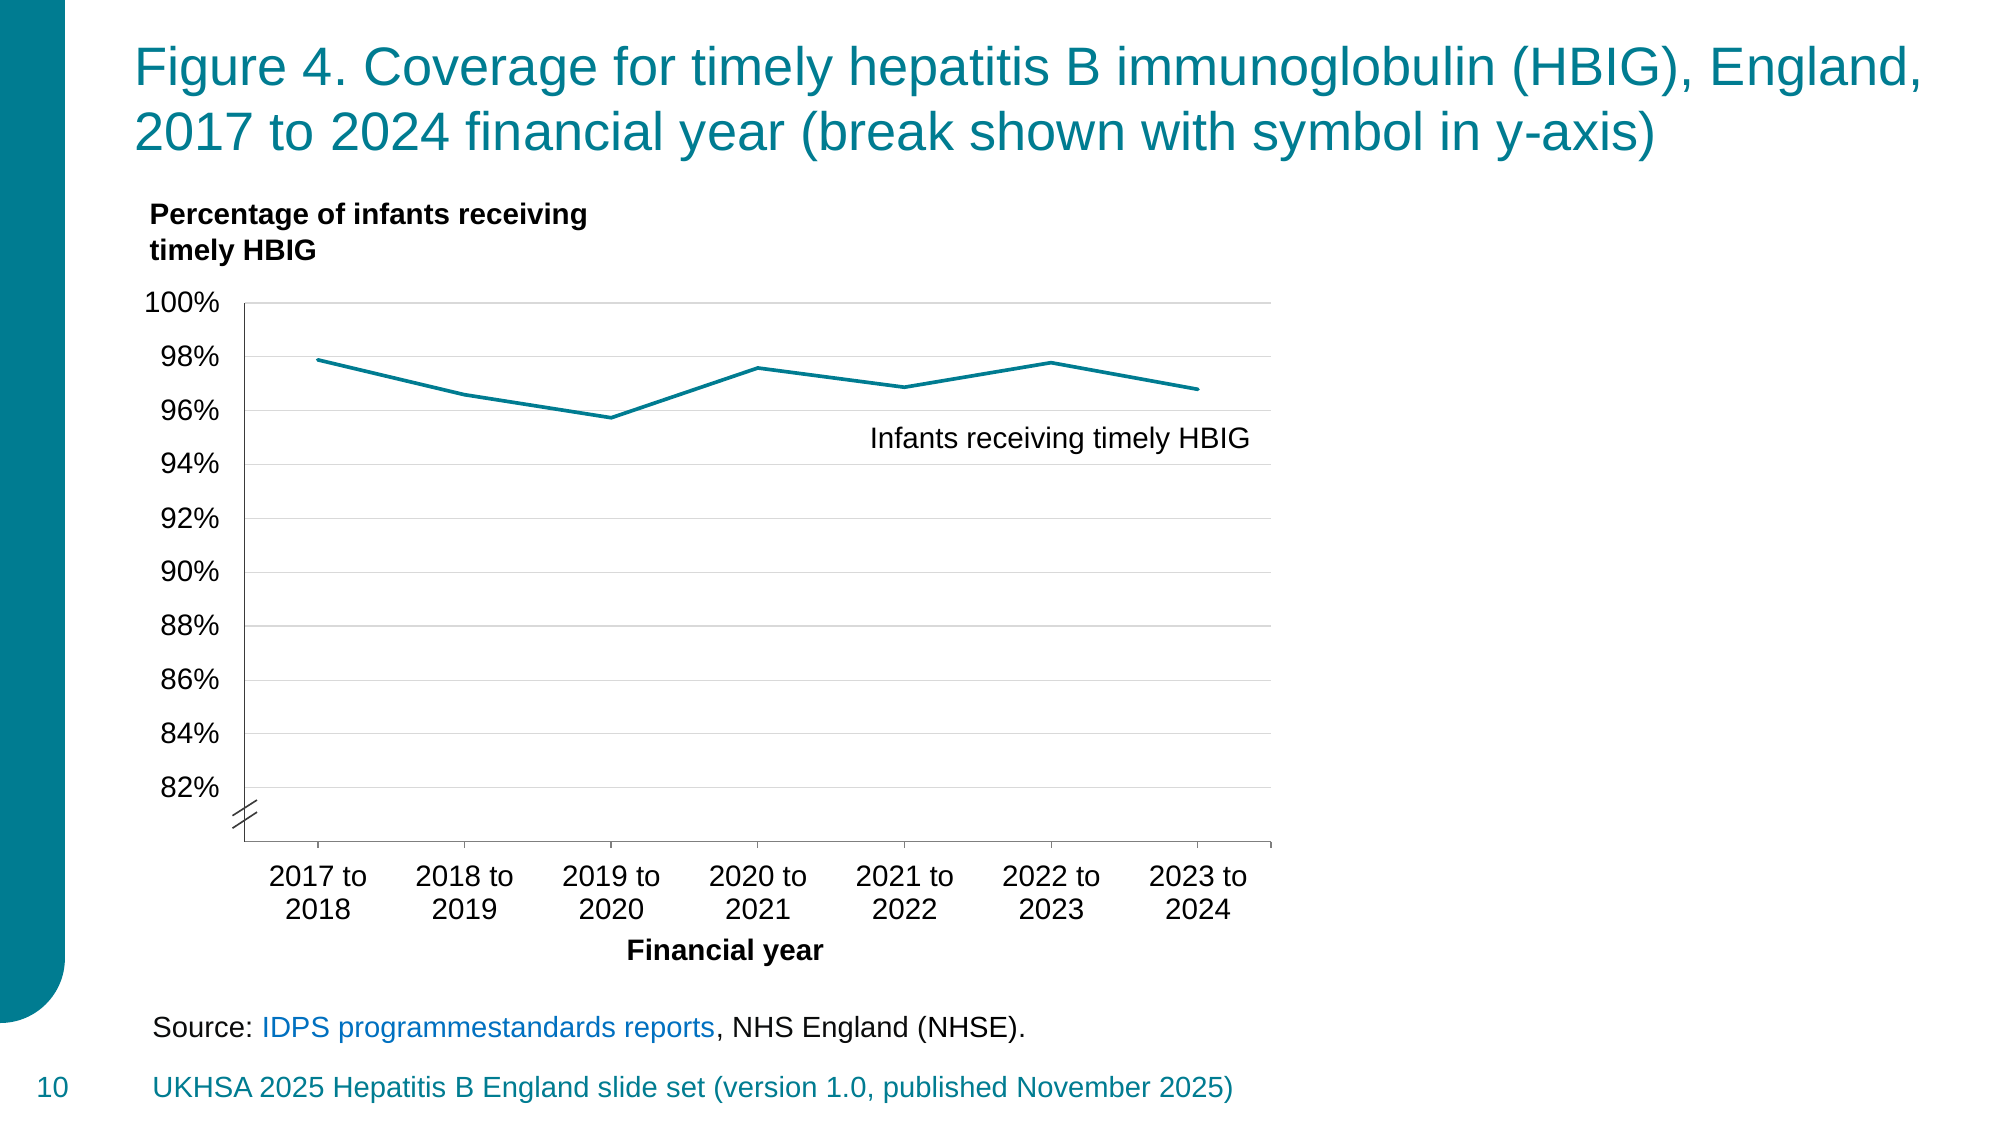

# Figure 4. Coverage for timely hepatitis B immunoglobulin (HBIG), England, 2017 to 2024 financial year (break shown with symbol in y-axis)
Source: IDPS programmestandards reports, NHS England (NHSE).
4
UKHSA 2025 Hepatitis B England slide set (version 1.0, published November 2025)